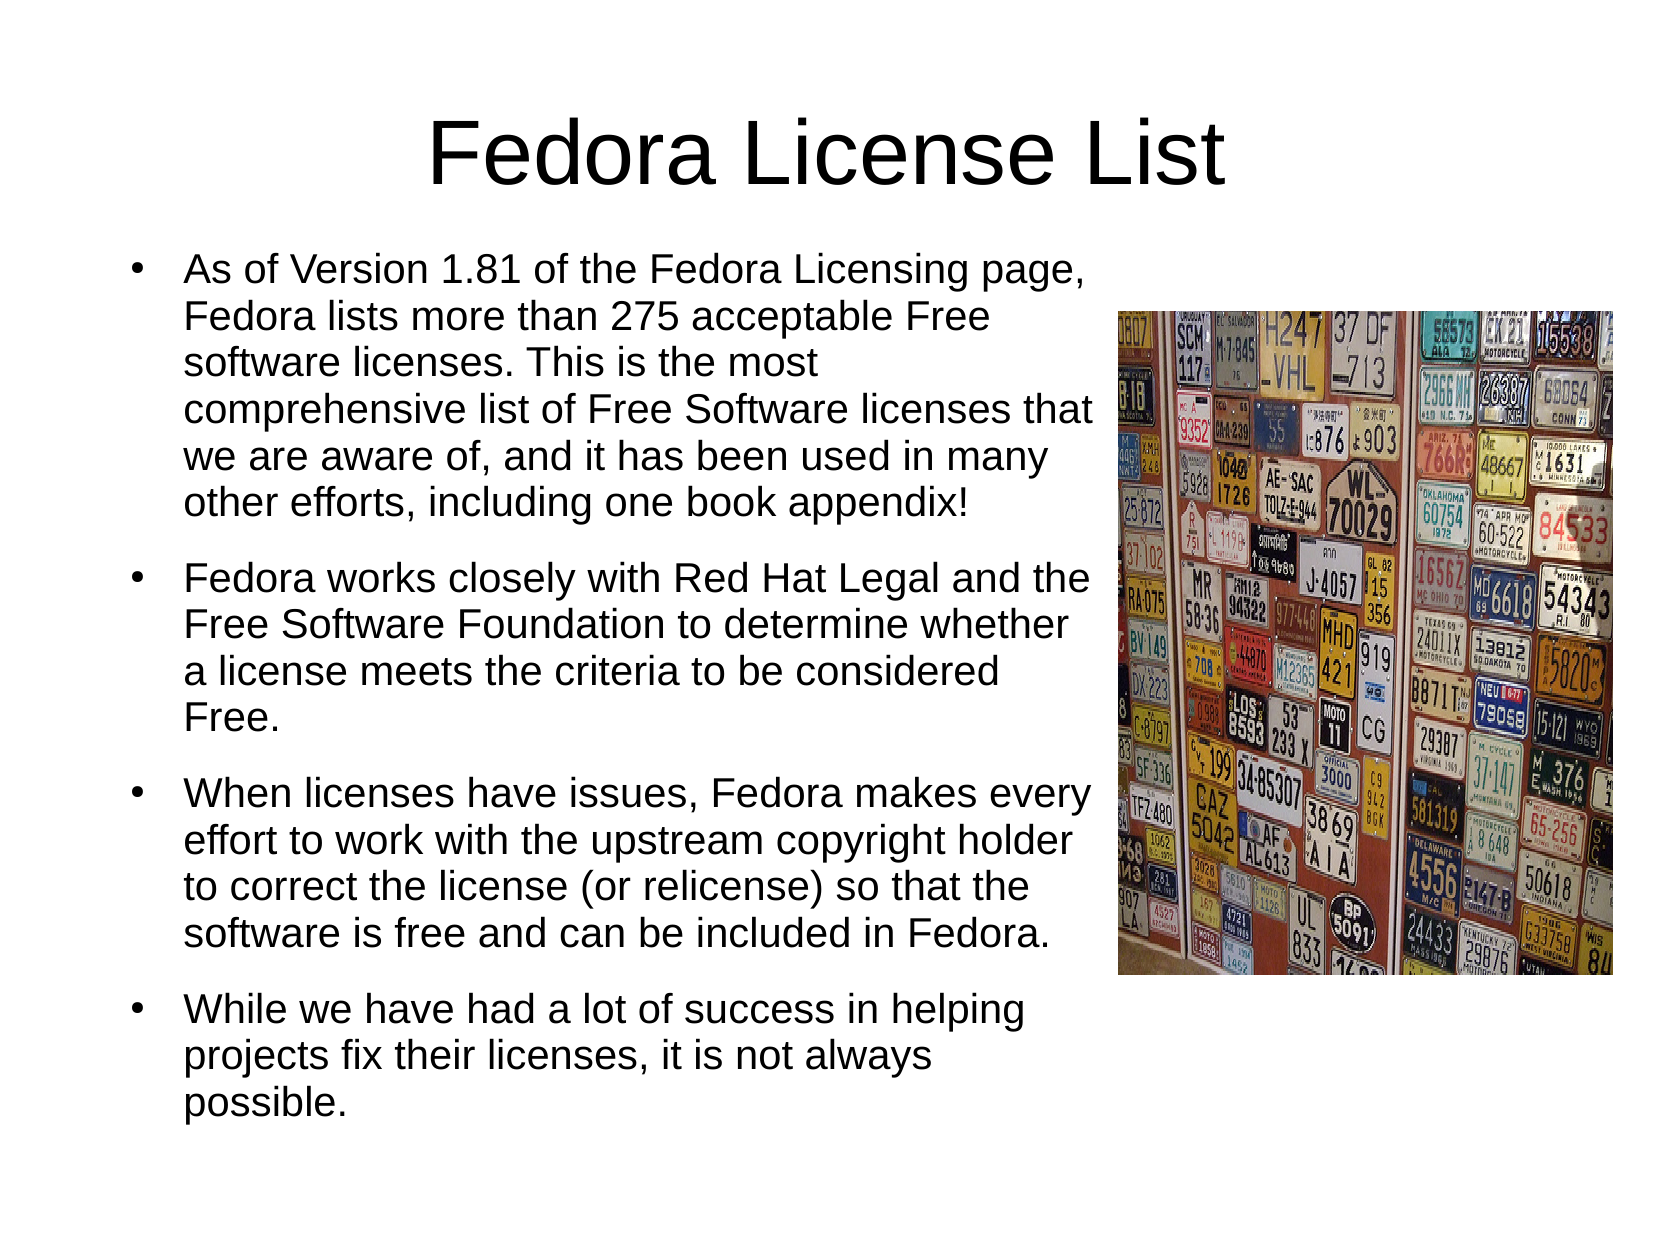

# Fedora License List
As of Version 1.81 of the Fedora Licensing page, Fedora lists more than 275 acceptable Free software licenses. This is the most comprehensive list of Free Software licenses that we are aware of, and it has been used in many other efforts, including one book appendix!
Fedora works closely with Red Hat Legal and the Free Software Foundation to determine whether a license meets the criteria to be considered Free.
When licenses have issues, Fedora makes every effort to work with the upstream copyright holder to correct the license (or relicense) so that the software is free and can be included in Fedora.
While we have had a lot of success in helping projects fix their licenses, it is not always possible.